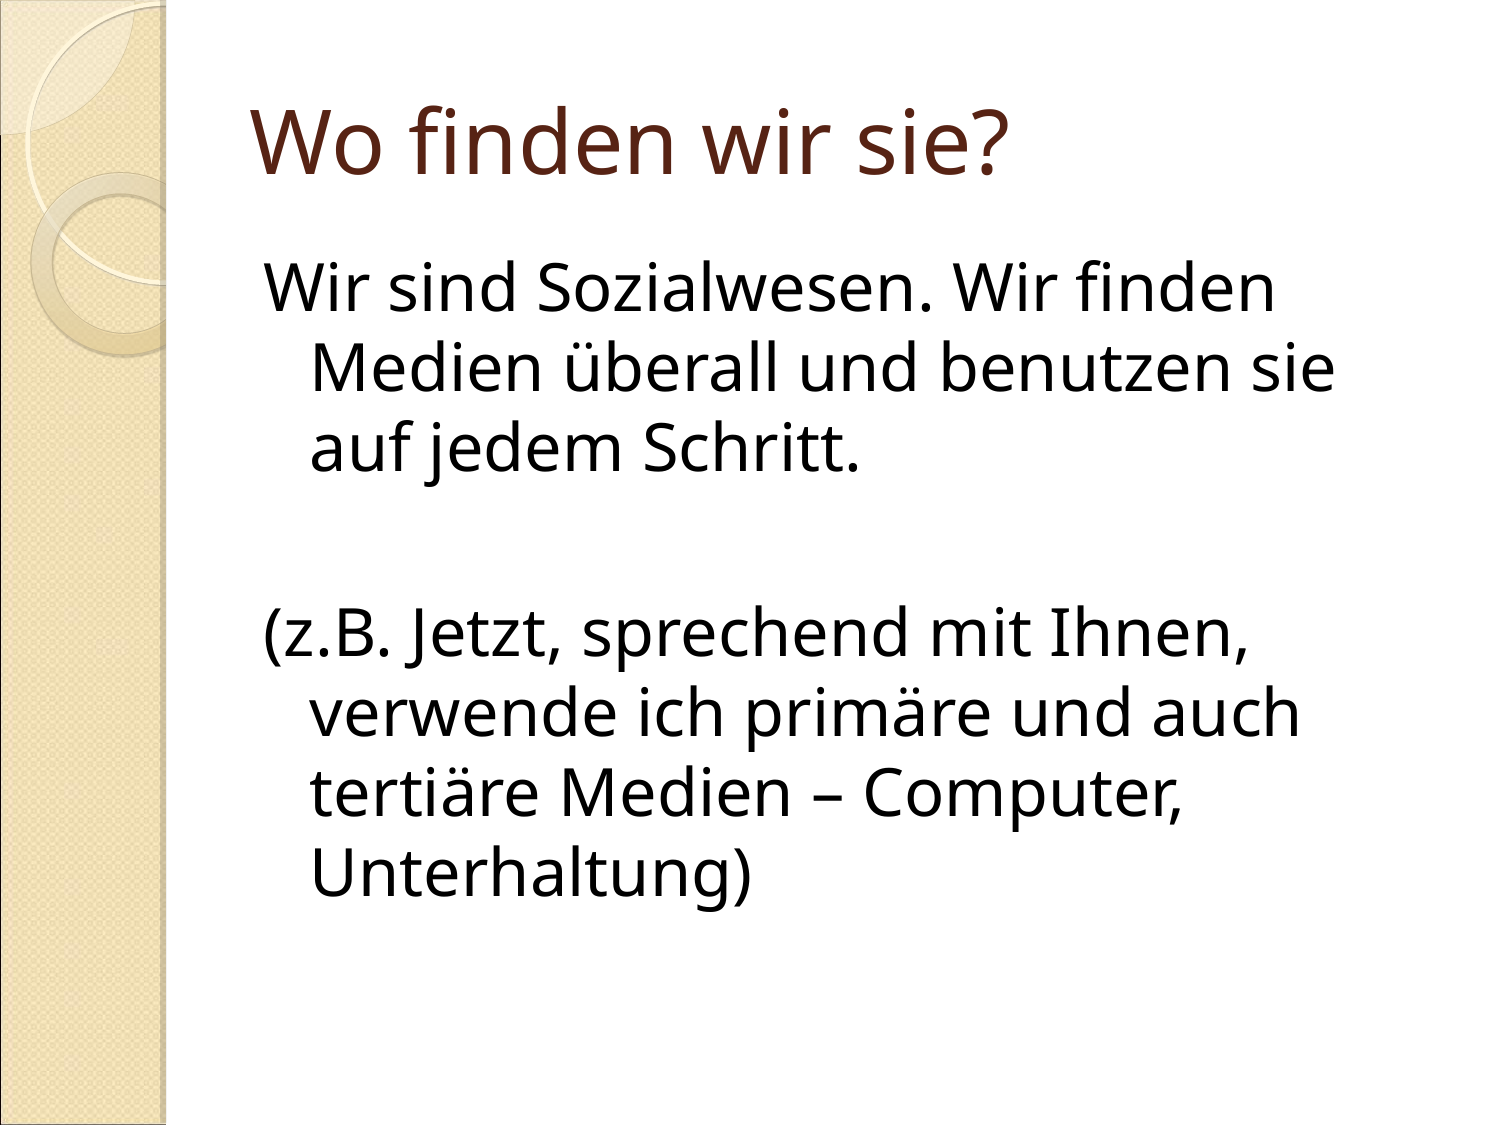

Wo finden wir sie?
Wir sind Sozialwesen. Wir finden Medien überall und benutzen sie auf jedem Schritt.
(z.B. Jetzt, sprechend mit Ihnen, verwende ich primäre und auch tertiäre Medien – Computer, Unterhaltung)